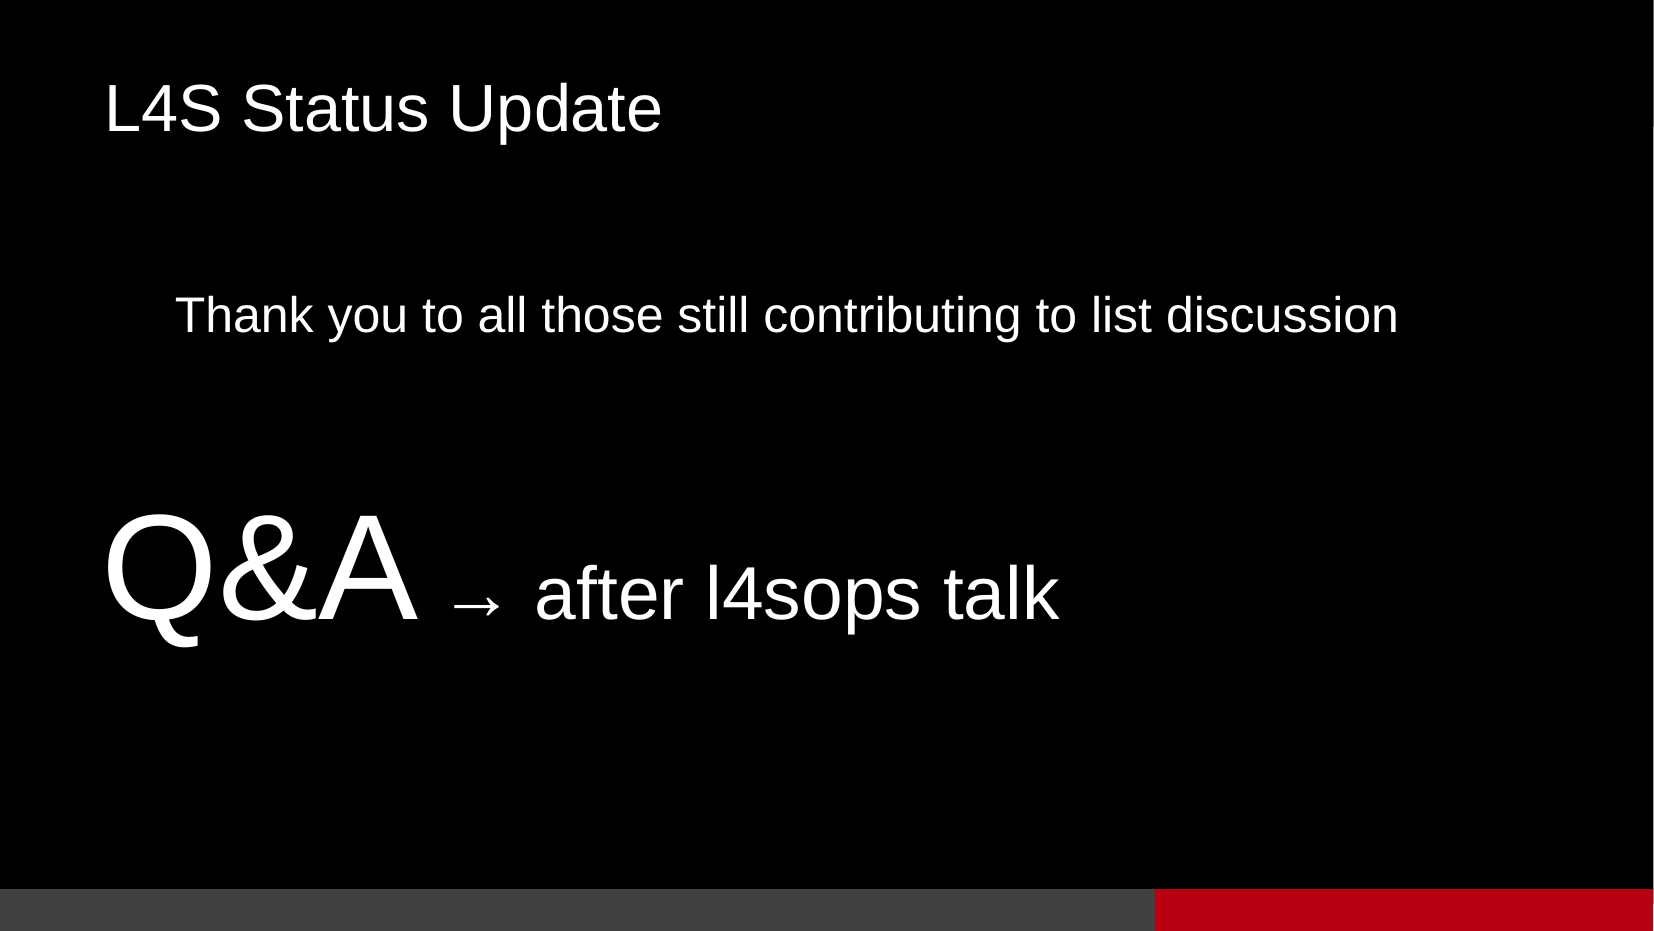

L4S Status Update
Thank you to all those still contributing to list discussion
Q&A → after l4sops talk